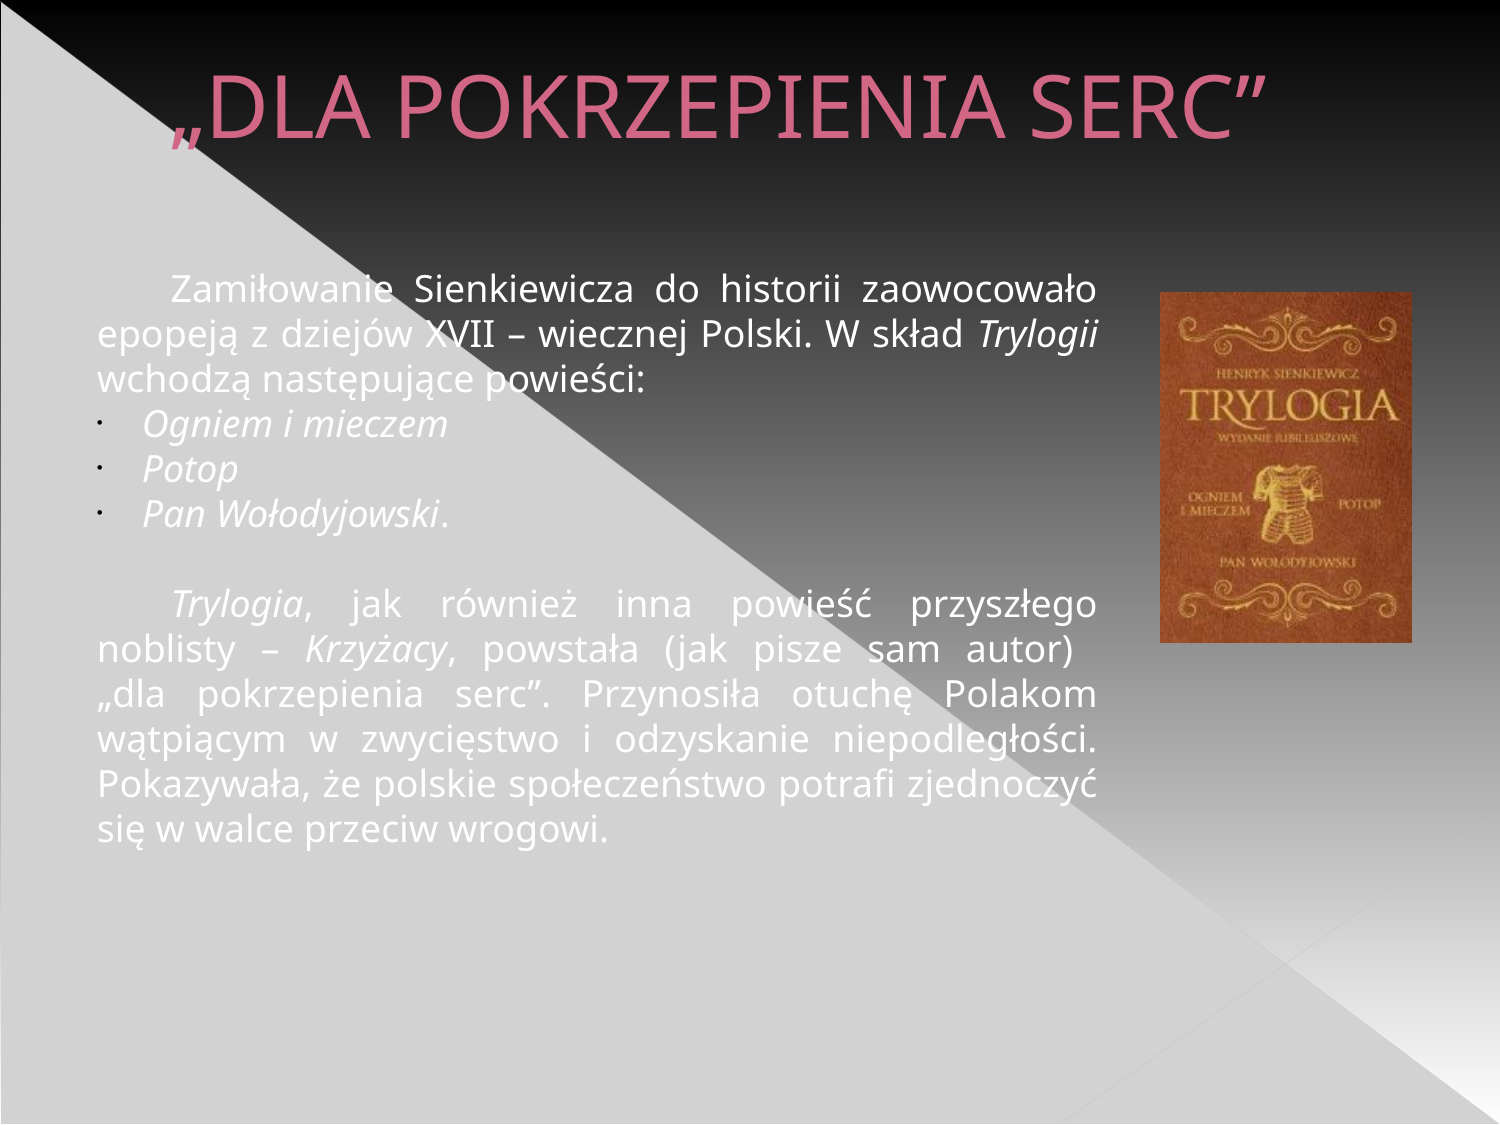

# „DLA POKRZEPIENIA SERC”
	Zamiłowanie Sienkiewicza do historii zaowocowało epopeją z dziejów XVII – wiecznej Polski. W skład Trylogii wchodzą następujące powieści:
 Ogniem i mieczem
 Potop
 Pan Wołodyjowski.
	Trylogia, jak również inna powieść przyszłego noblisty – Krzyżacy, powstała (jak pisze sam autor)
„dla pokrzepienia serc”. Przynosiła otuchę Polakom wątpiącym w zwycięstwo i odzyskanie niepodległości. Pokazywała, że polskie społeczeństwo potrafi zjednoczyć się w walce przeciw wrogowi.